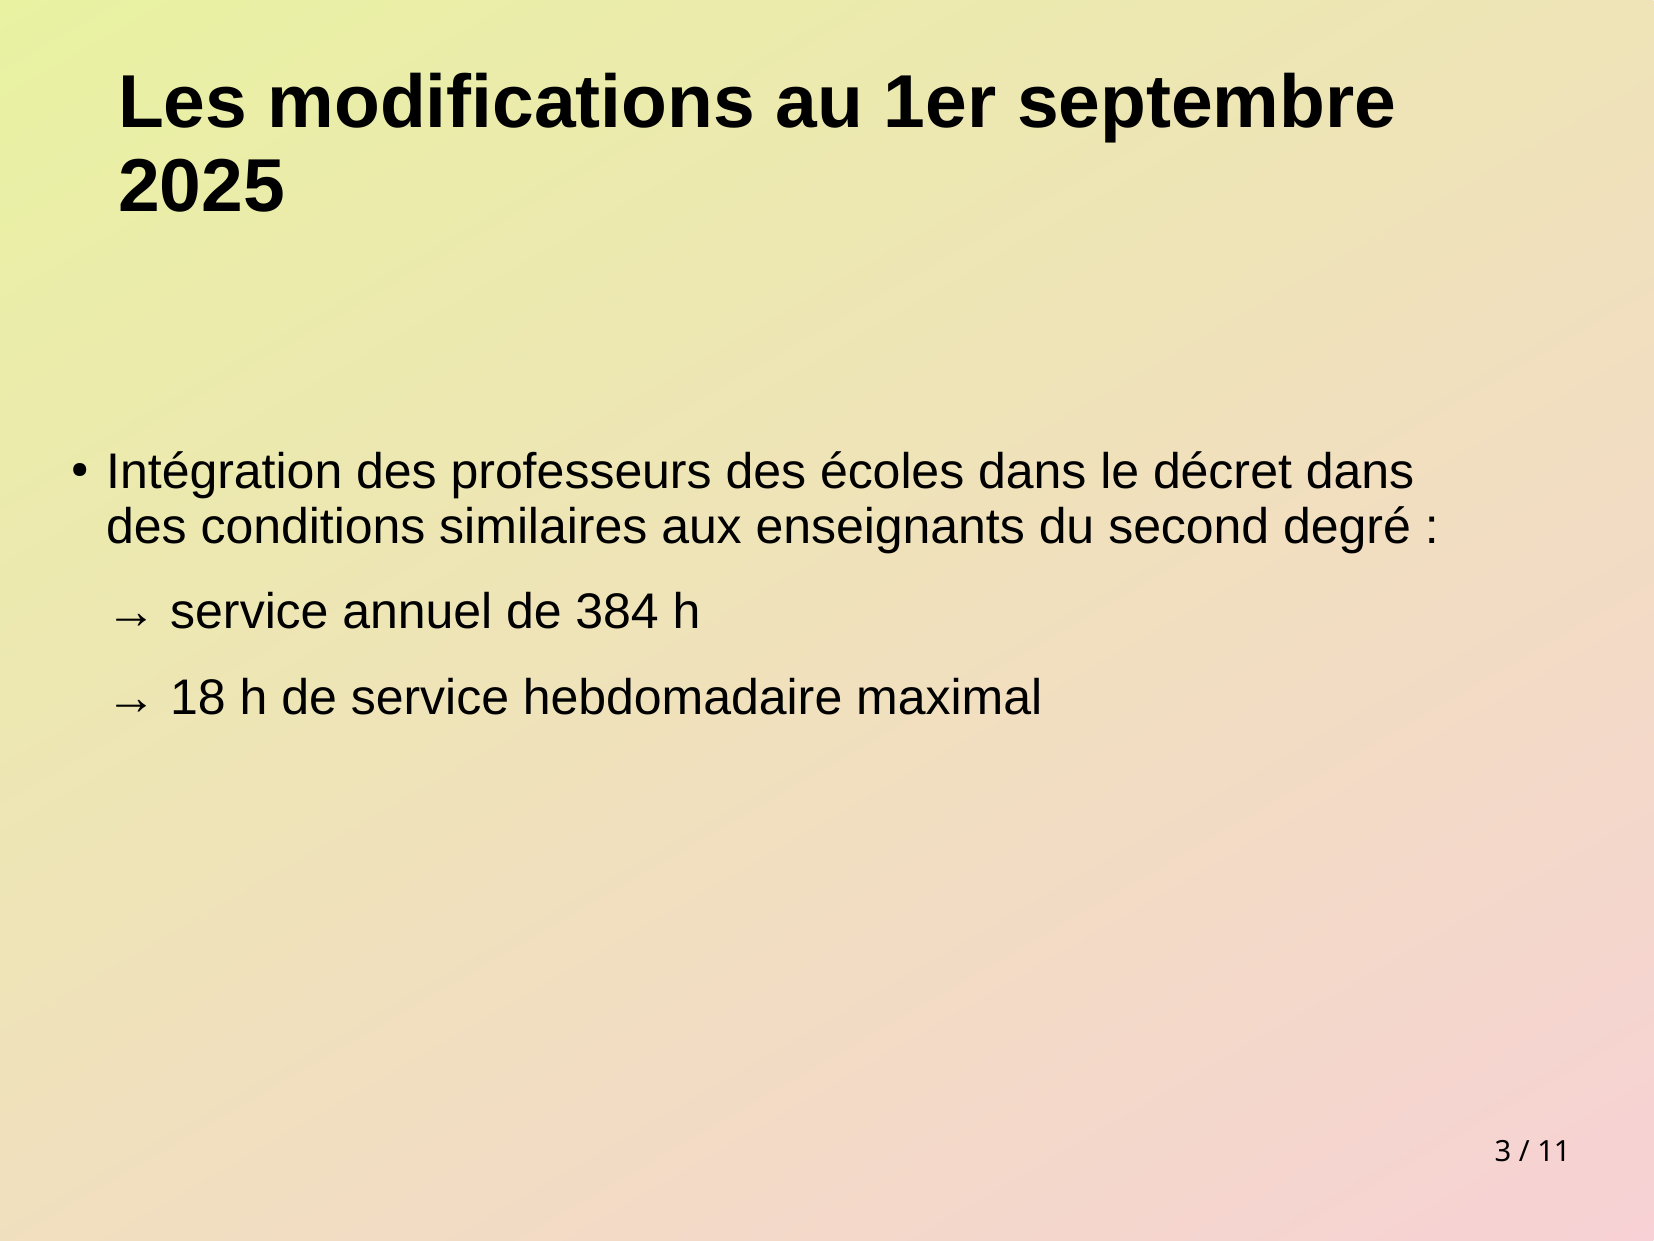

# Les modifications au 1er septembre 2025
Intégration des professeurs des écoles dans le décret dans des conditions similaires aux enseignants du second degré :
→ service annuel de 384 h
→ 18 h de service hebdomadaire maximal
3